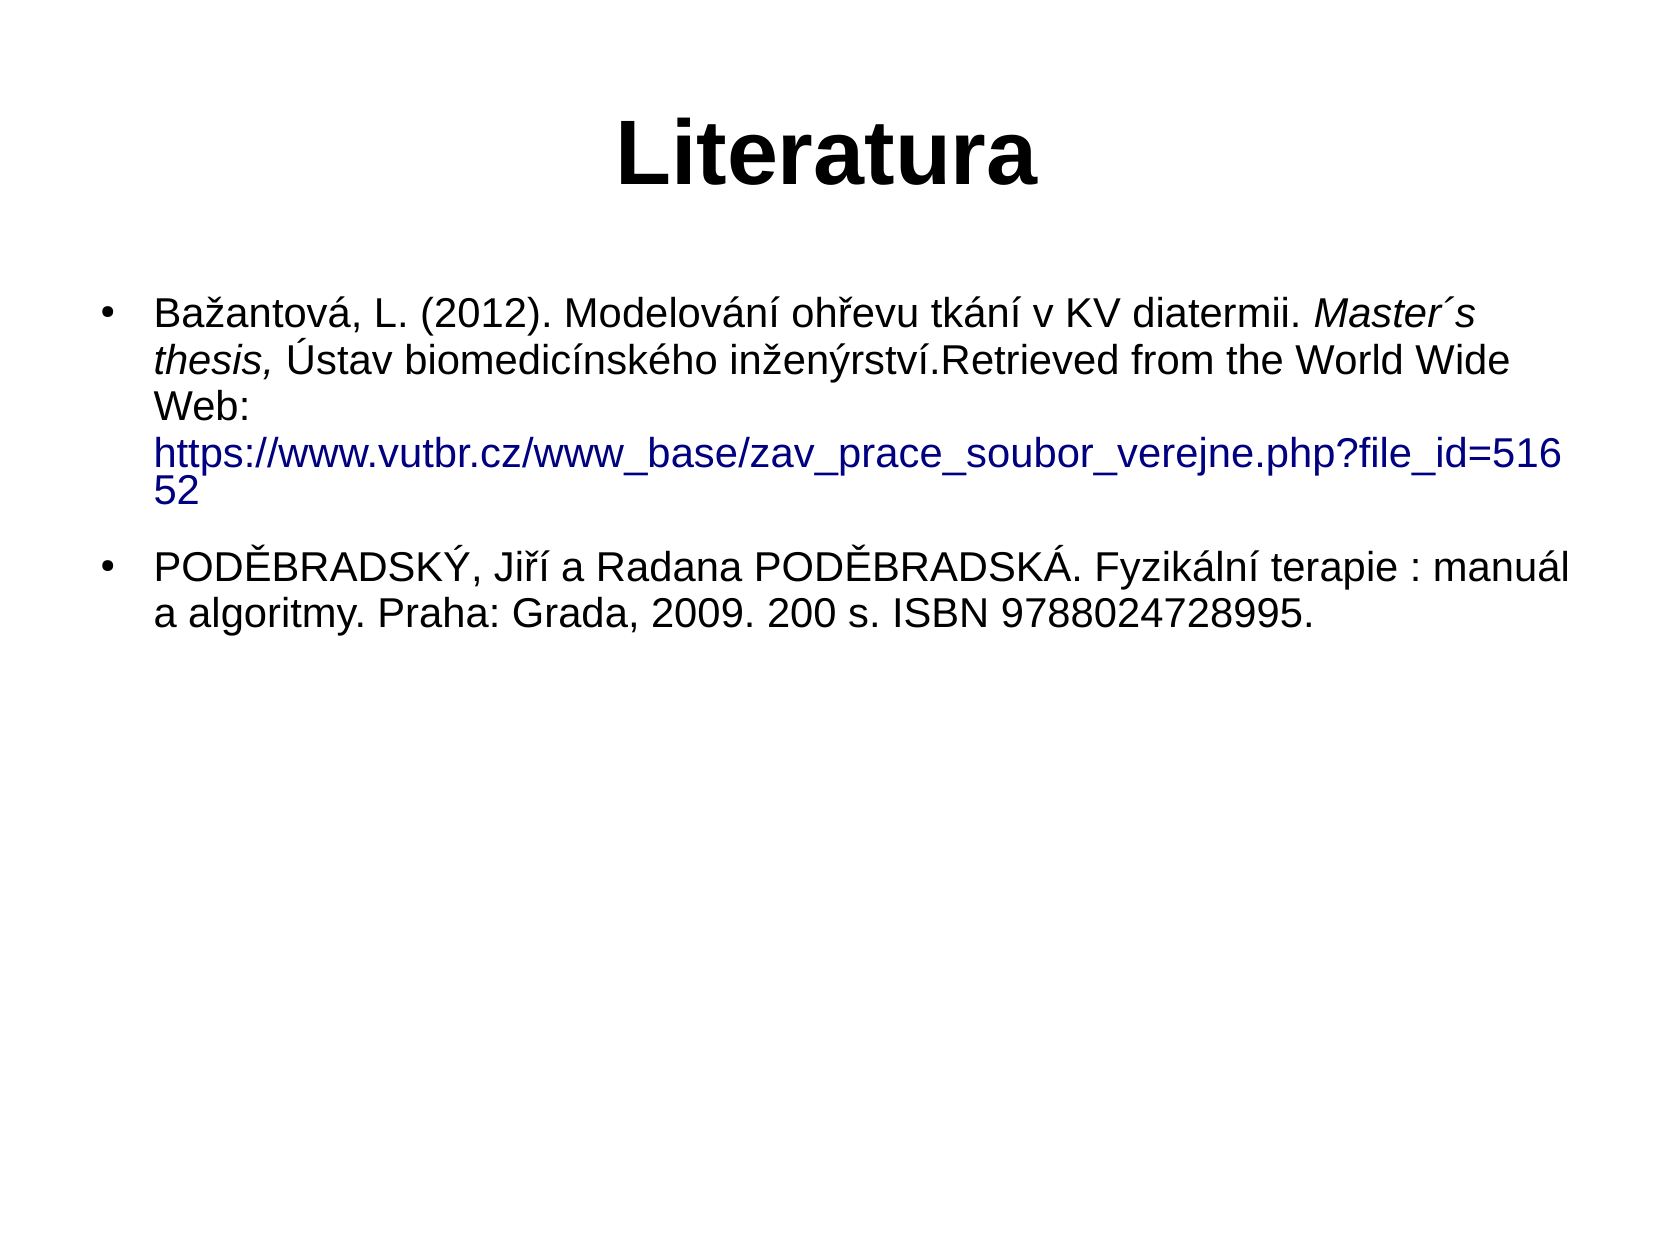

# Literatura
Bažantová, L. (2012). Modelování ohřevu tkání v KV diatermii. Master´s thesis, Ústav biomedicínského inženýrství.Retrieved from the World Wide Web: https://www.vutbr.cz/www_base/zav_prace_soubor_verejne.php?file_id=51652
PODĚBRADSKÝ, Jiří a Radana PODĚBRADSKÁ. Fyzikální terapie : manuál a algoritmy. Praha: Grada, 2009. 200 s. ISBN 9788024728995.